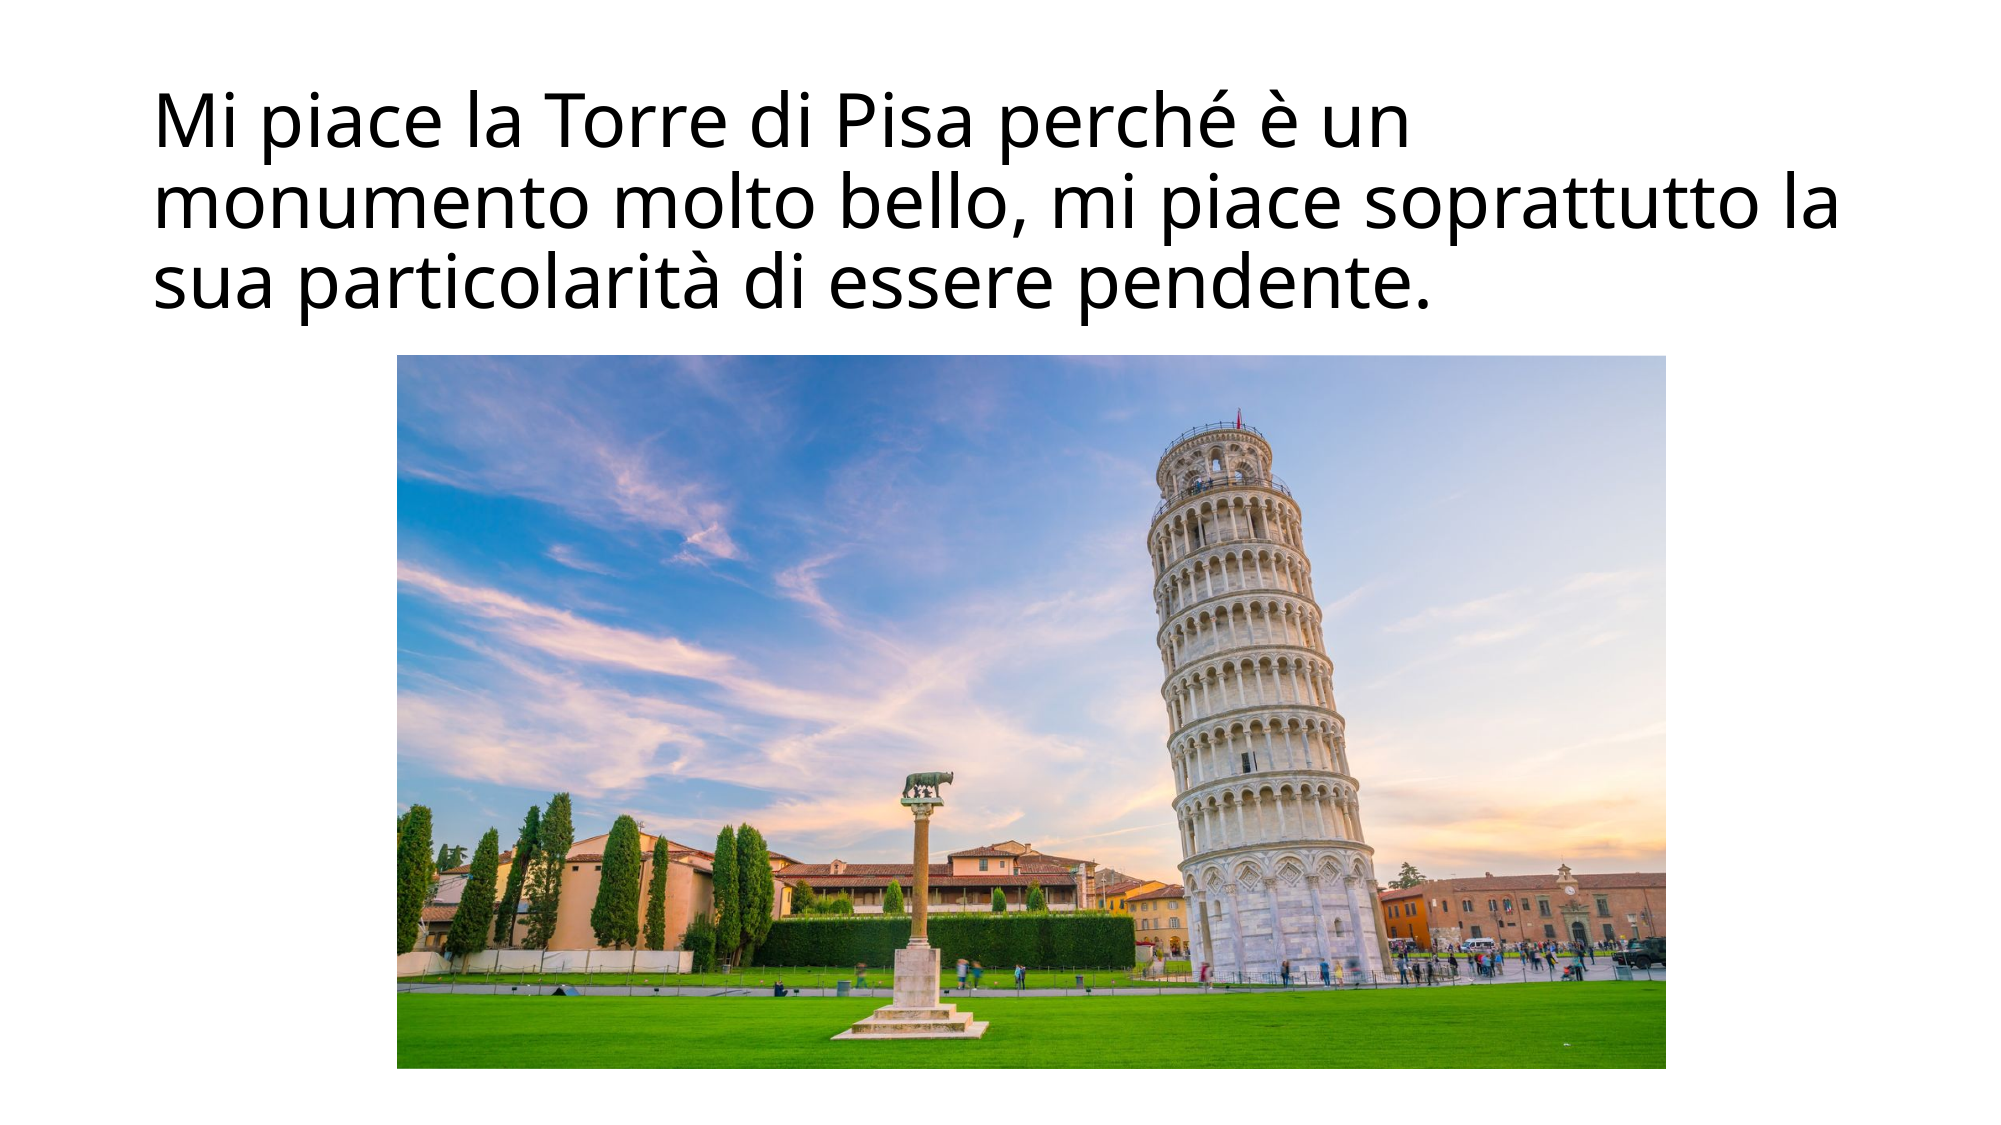

# Mi piace la Torre di Pisa perché è un monumento molto bello, mi piace soprattutto la sua particolarità di essere pendente.